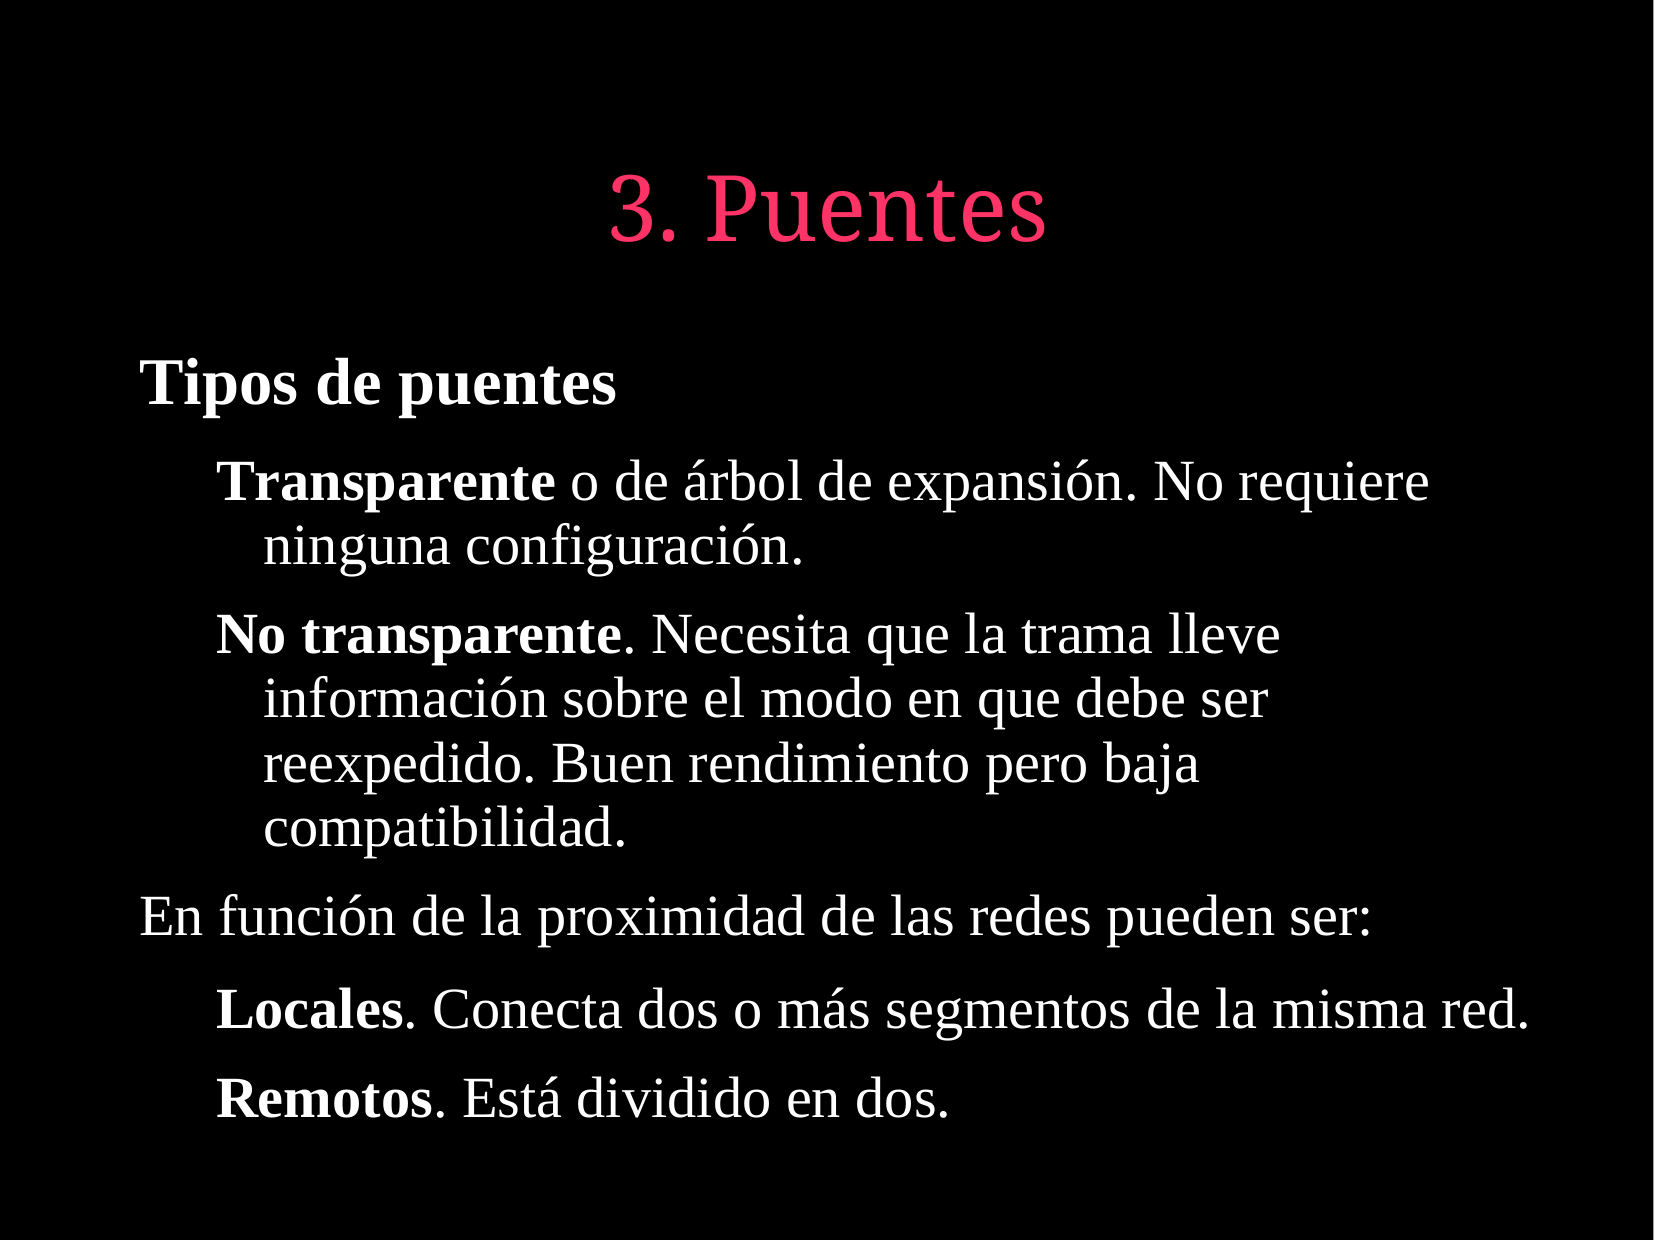

# 3. Puentes
Tipos de puentes
Transparente o de árbol de expansión. No requiere ninguna configuración.
No transparente. Necesita que la trama lleve información sobre el modo en que debe ser reexpedido. Buen rendimiento pero baja compatibilidad.
En función de la proximidad de las redes pueden ser:
Locales. Conecta dos o más segmentos de la misma red.
Remotos. Está dividido en dos.